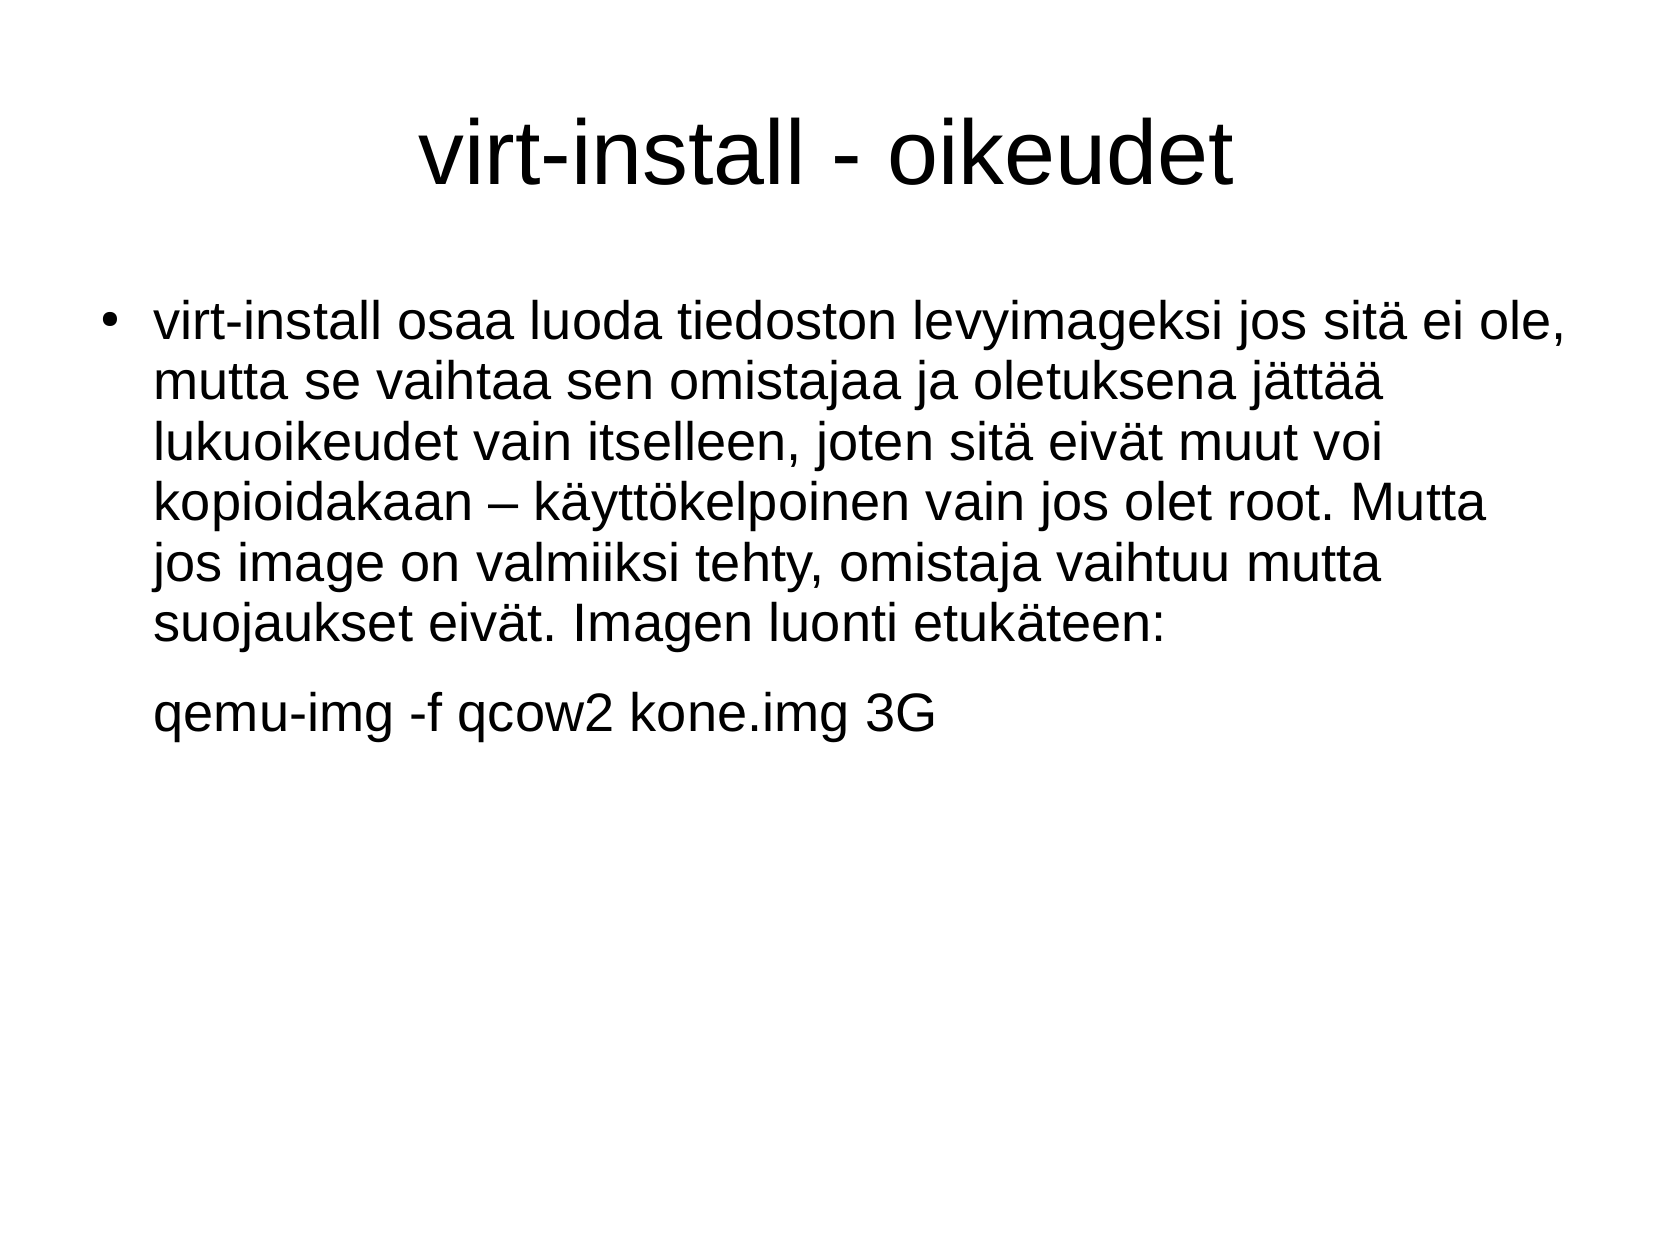

# virt-install - oikeudet
virt-install osaa luoda tiedoston levyimageksi jos sitä ei ole, mutta se vaihtaa sen omistajaa ja oletuksena jättää lukuoikeudet vain itselleen, joten sitä eivät muut voi kopioidakaan – käyttökelpoinen vain jos olet root. Mutta jos image on valmiiksi tehty, omistaja vaihtuu mutta suojaukset eivät. Imagen luonti etukäteen:
qemu-img -f qcow2 kone.img 3G